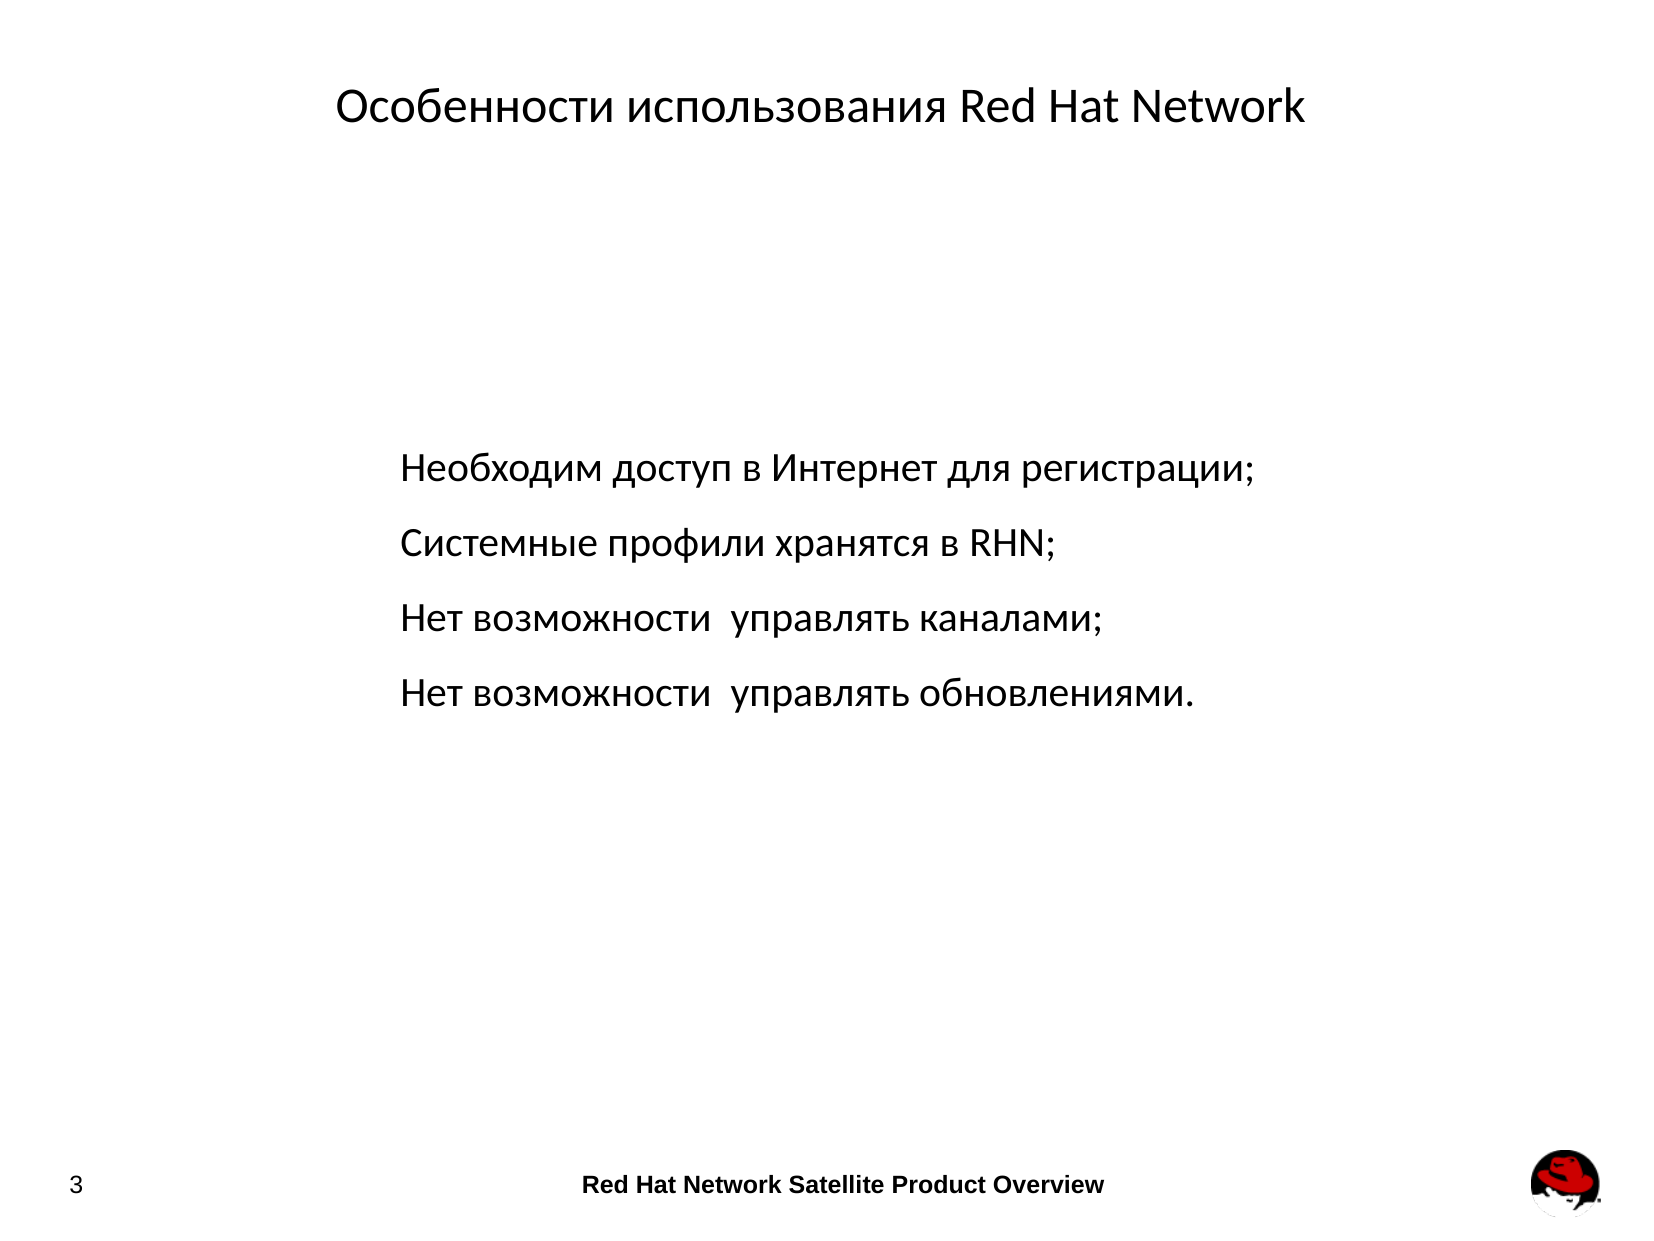

Особенности использования Red Hat Network
Необходим доступ в Интернет для регистрации;
Системные профили хранятся в RHN;
Нет возможности управлять каналами;
Нет возможности управлять обновлениями.